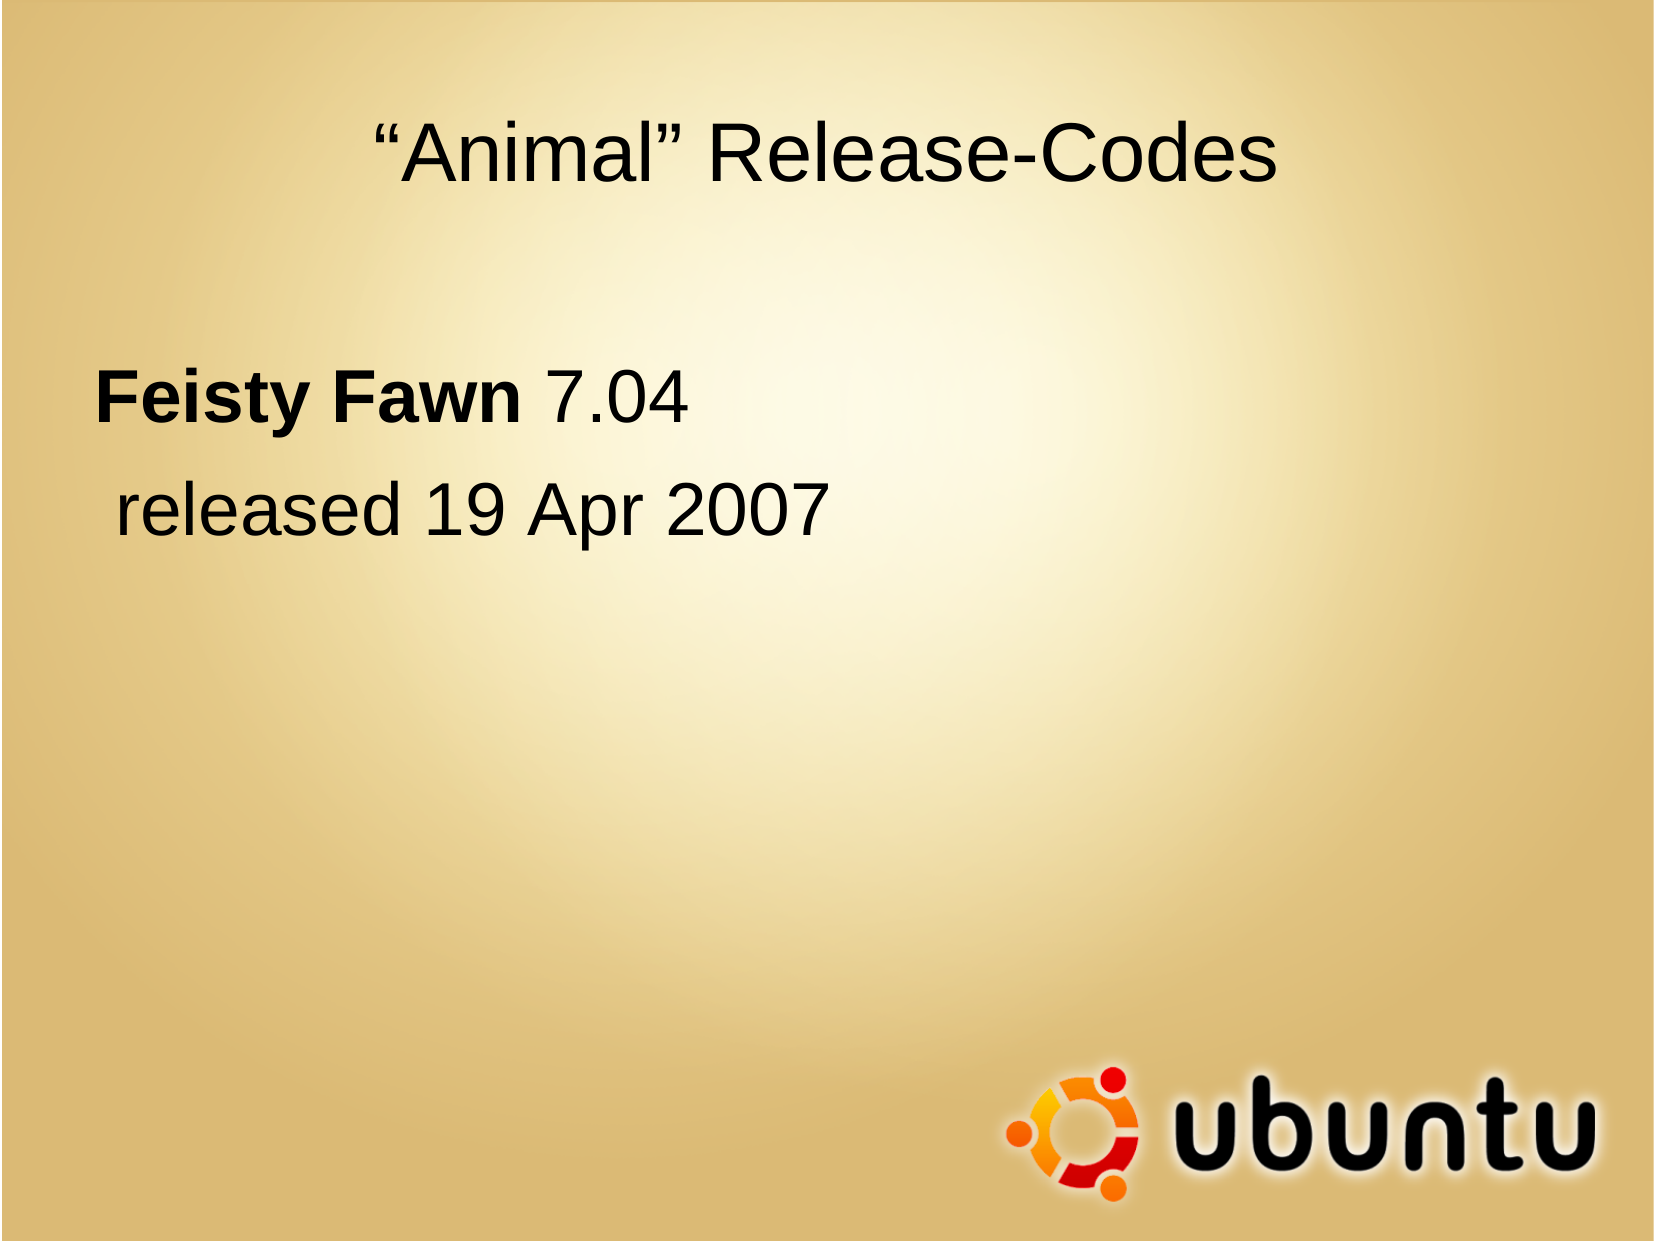

# “Animal” Release-Codes
Feisty Fawn 7.04
 released 19 Apr 2007